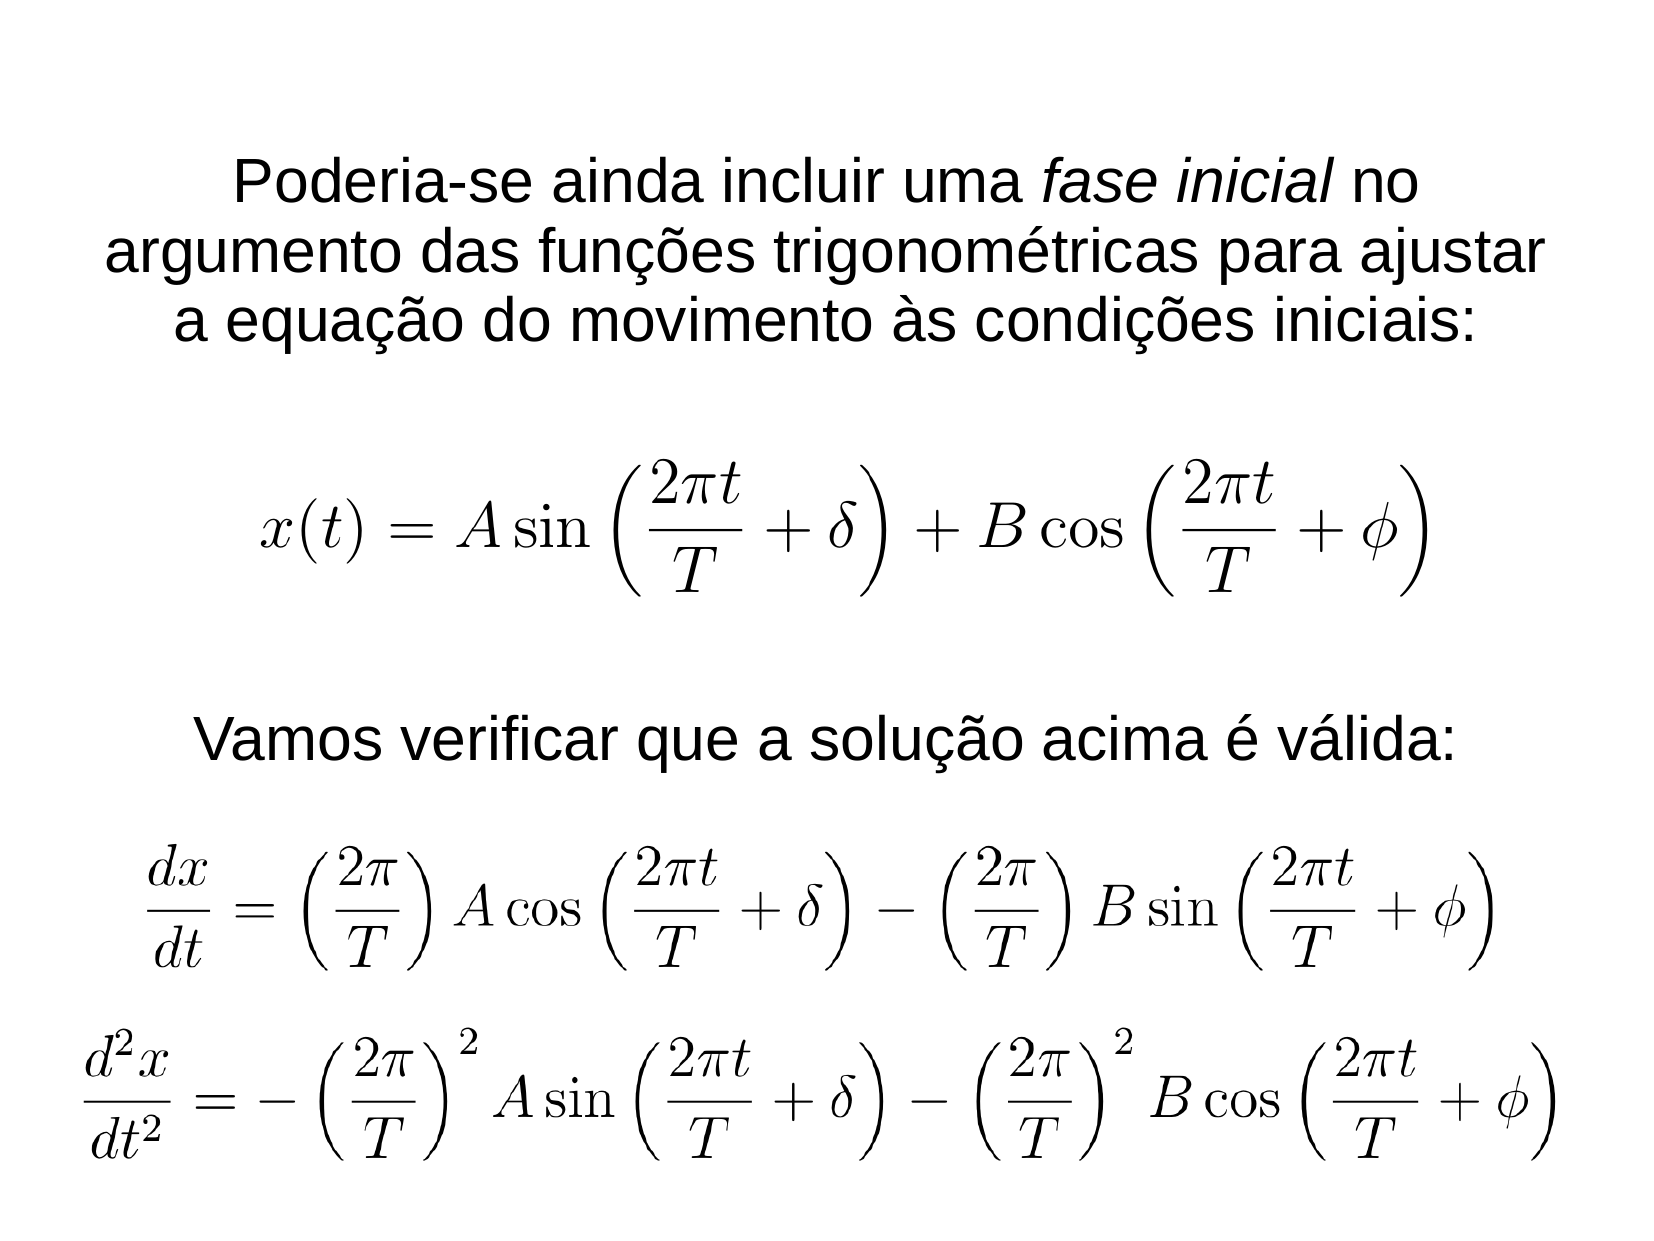

#
Poderia-se ainda incluir uma fase inicial no argumento das funções trigonométricas para ajustar a equação do movimento às condições iniciais:
Vamos verificar que a solução acima é válida: